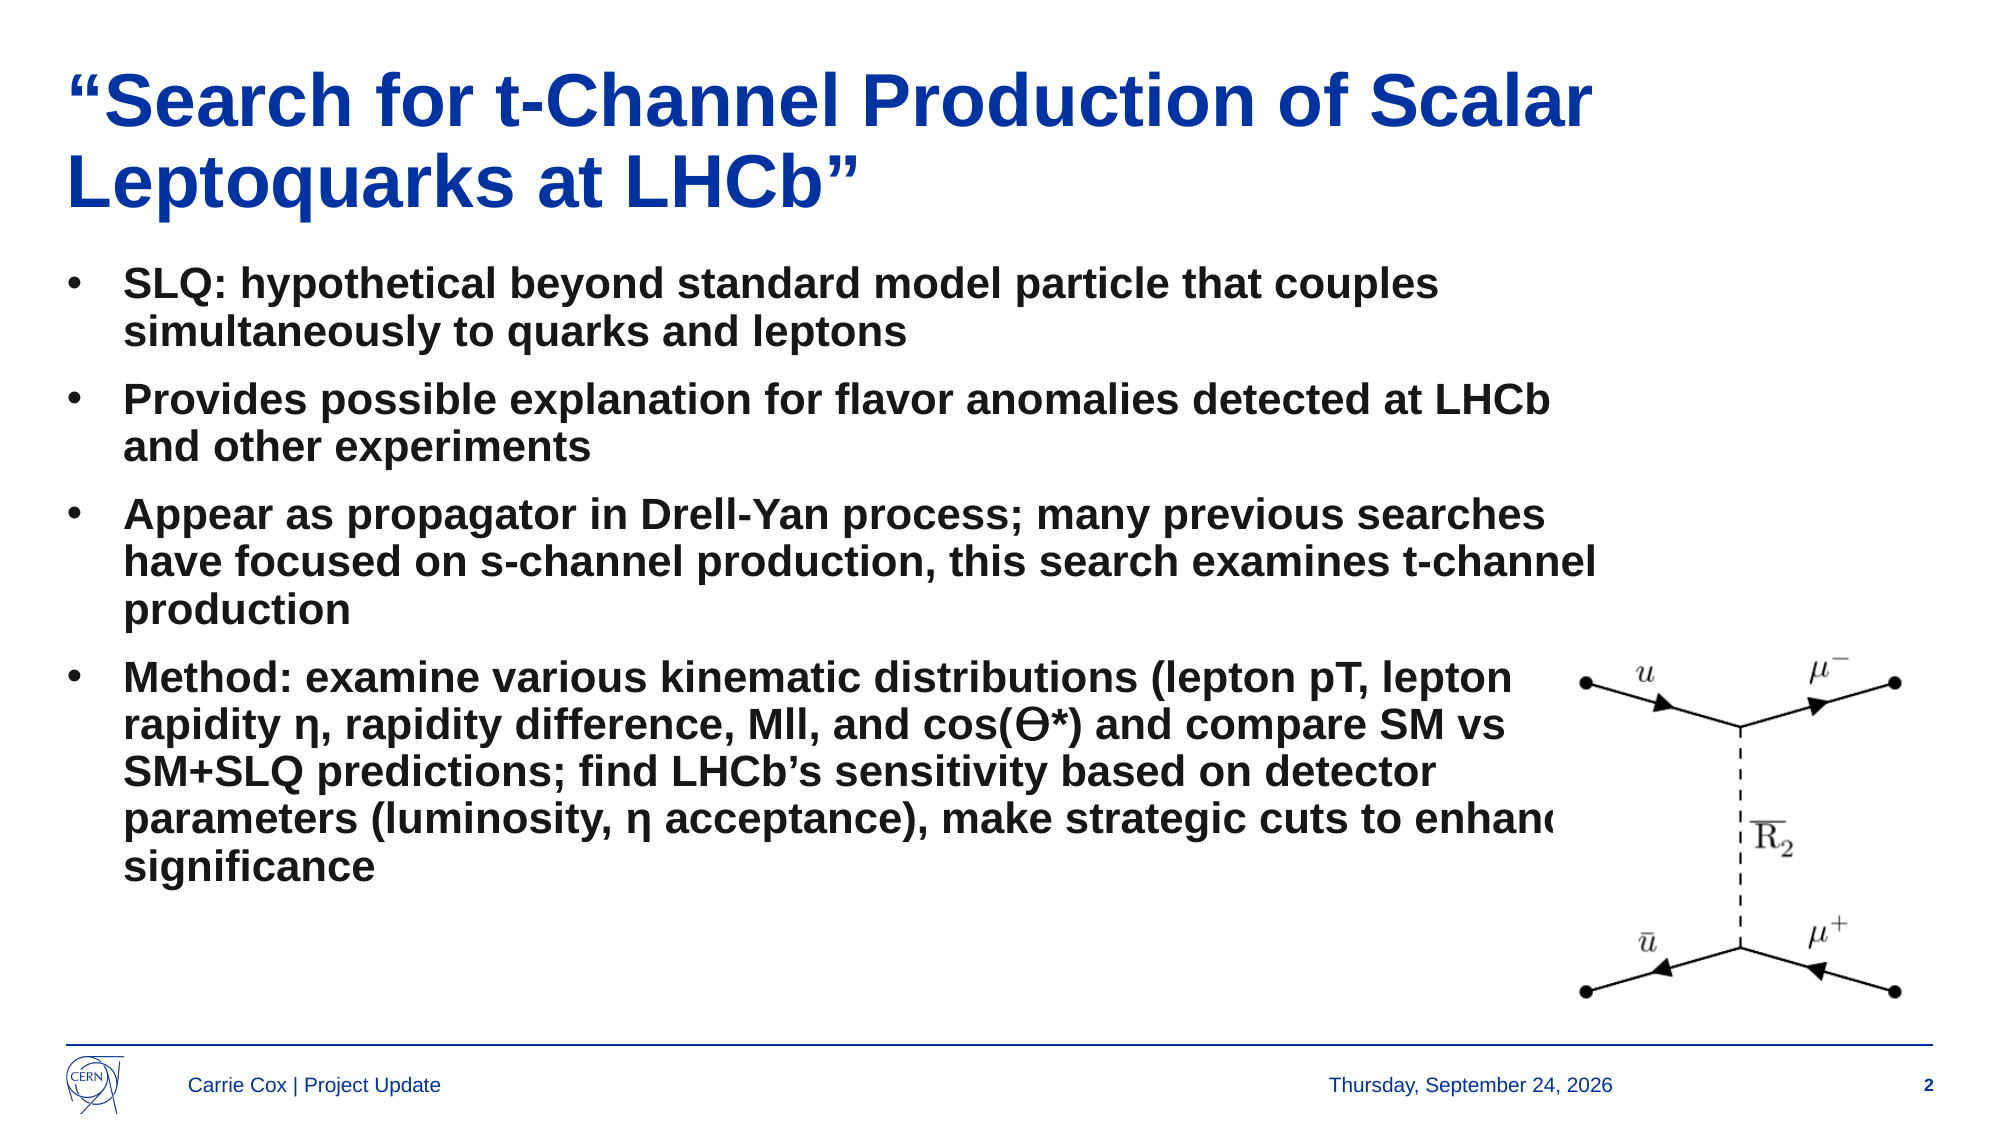

“Search for t-Channel Production of Scalar Leptoquarks at LHCb”
# SLQ: hypothetical beyond standard model particle that couples simultaneously to quarks and leptons
Provides possible explanation for flavor anomalies detected at LHCb and other experiments
Appear as propagator in Drell-Yan process; many previous searches have focused on s-channel production, this search examines t-channel production
Method: examine various kinematic distributions (lepton pT, lepton rapidity η, rapidity difference, Mll, and cos(ϴ*) and compare SM vs SM+SLQ predictions; find LHCb’s sensitivity based on detector parameters (luminosity, η acceptance), make strategic cuts to enhance significance
Carrie Cox | Project Update